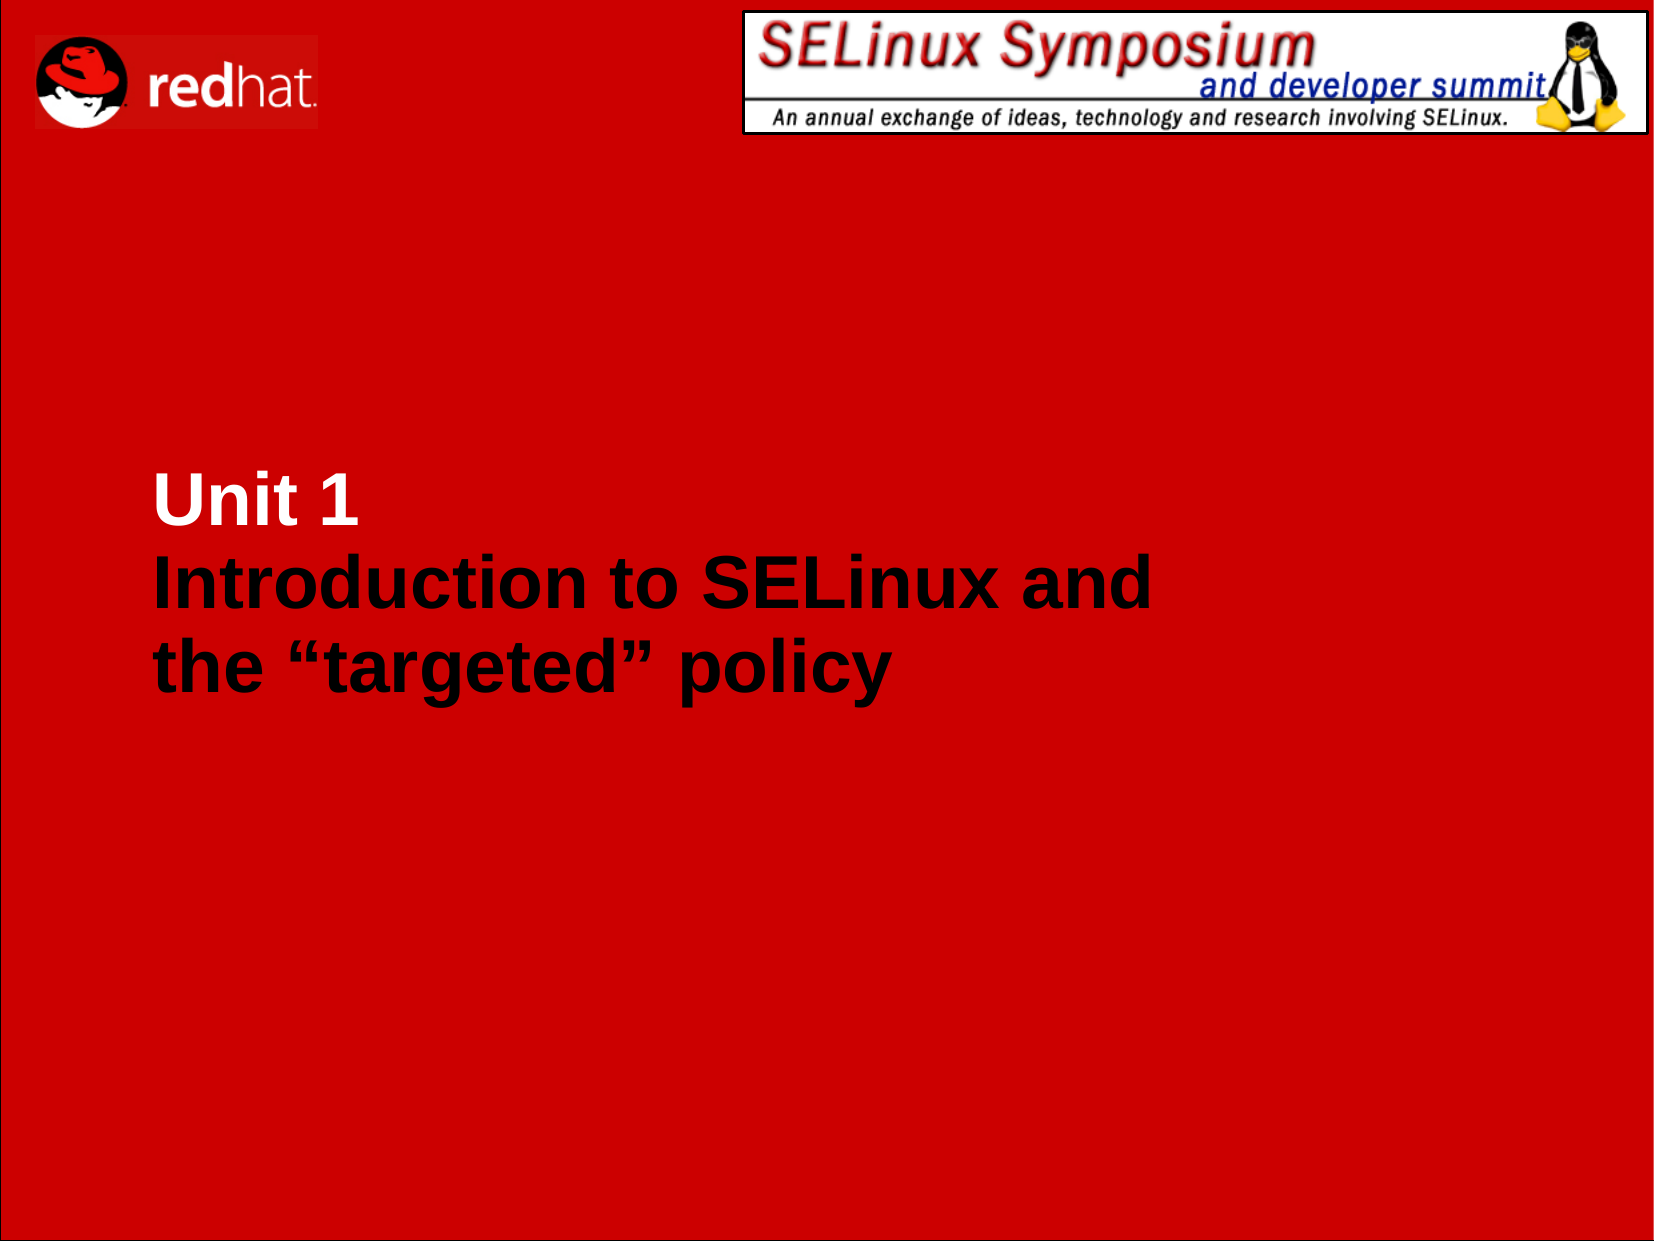

Unit 1
Introduction to SELinux and
the “targeted” policy